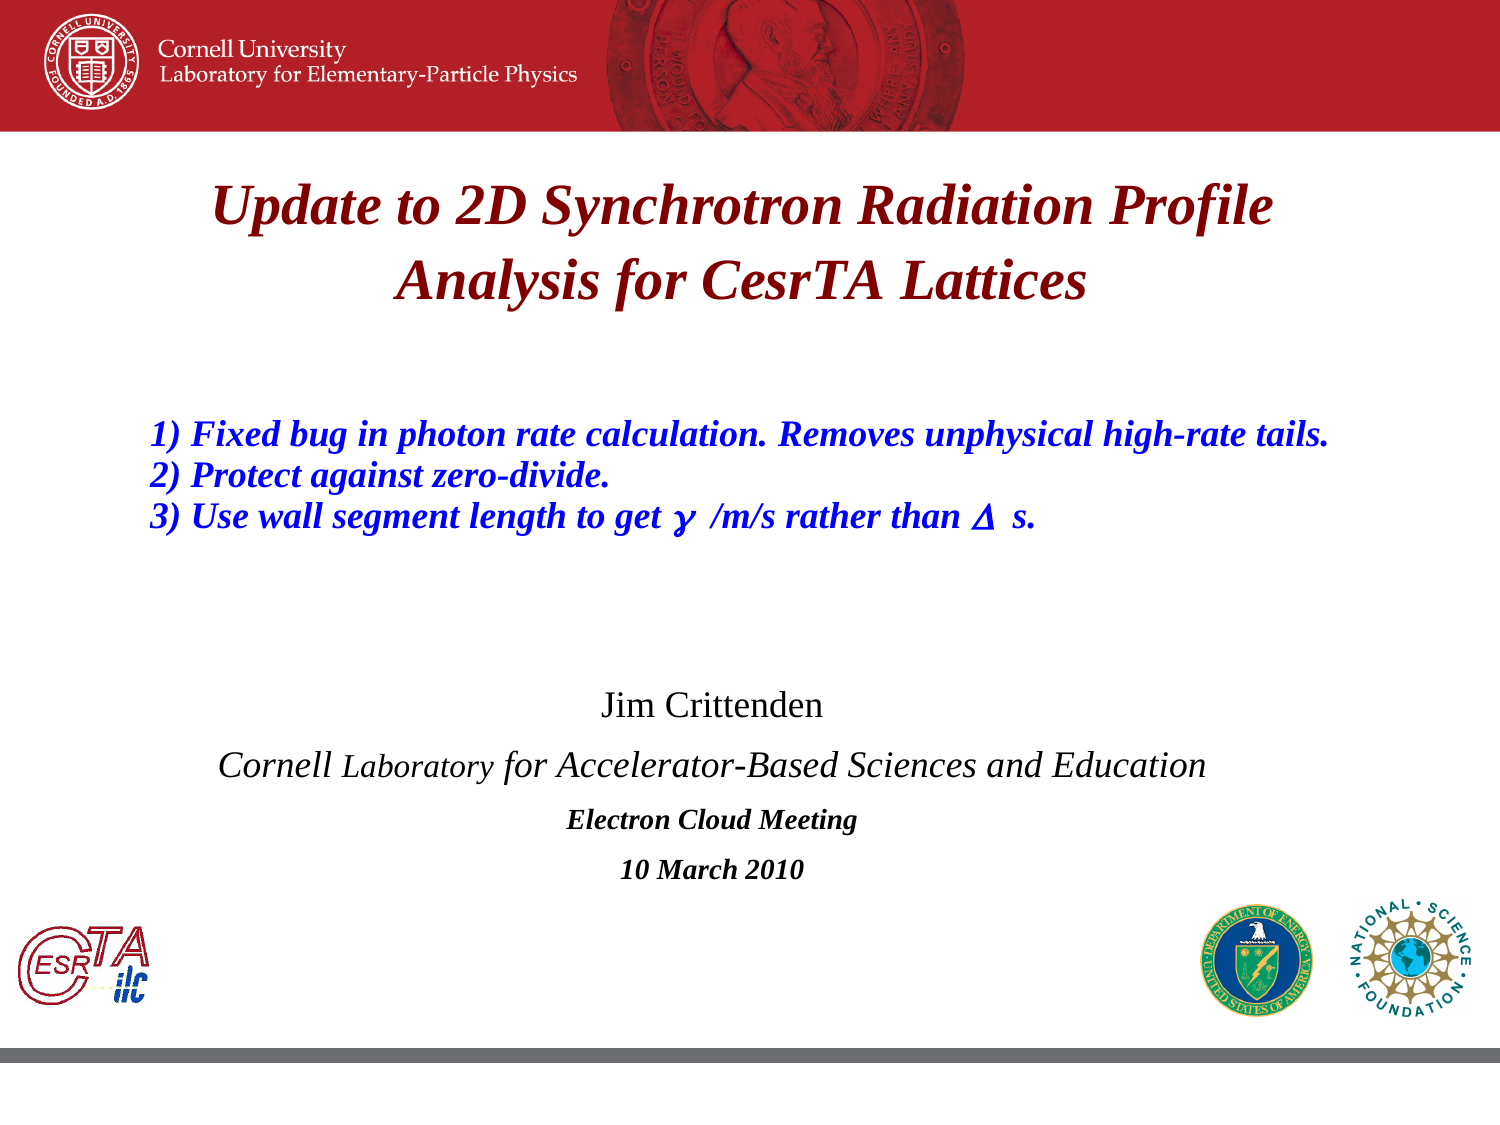

# Update to 2D Synchrotron Radiation Profile Analysis for CesrTA Lattices
1) Fixed bug in photon rate calculation. Removes unphysical high-rate tails.
2) Protect against zero-divide.
3) Use wall segment length to get g /m/s rather than D s.
Jim Crittenden
Cornell Laboratory for Accelerator-Based Sciences and Education
Electron Cloud Meeting
10 March 2010